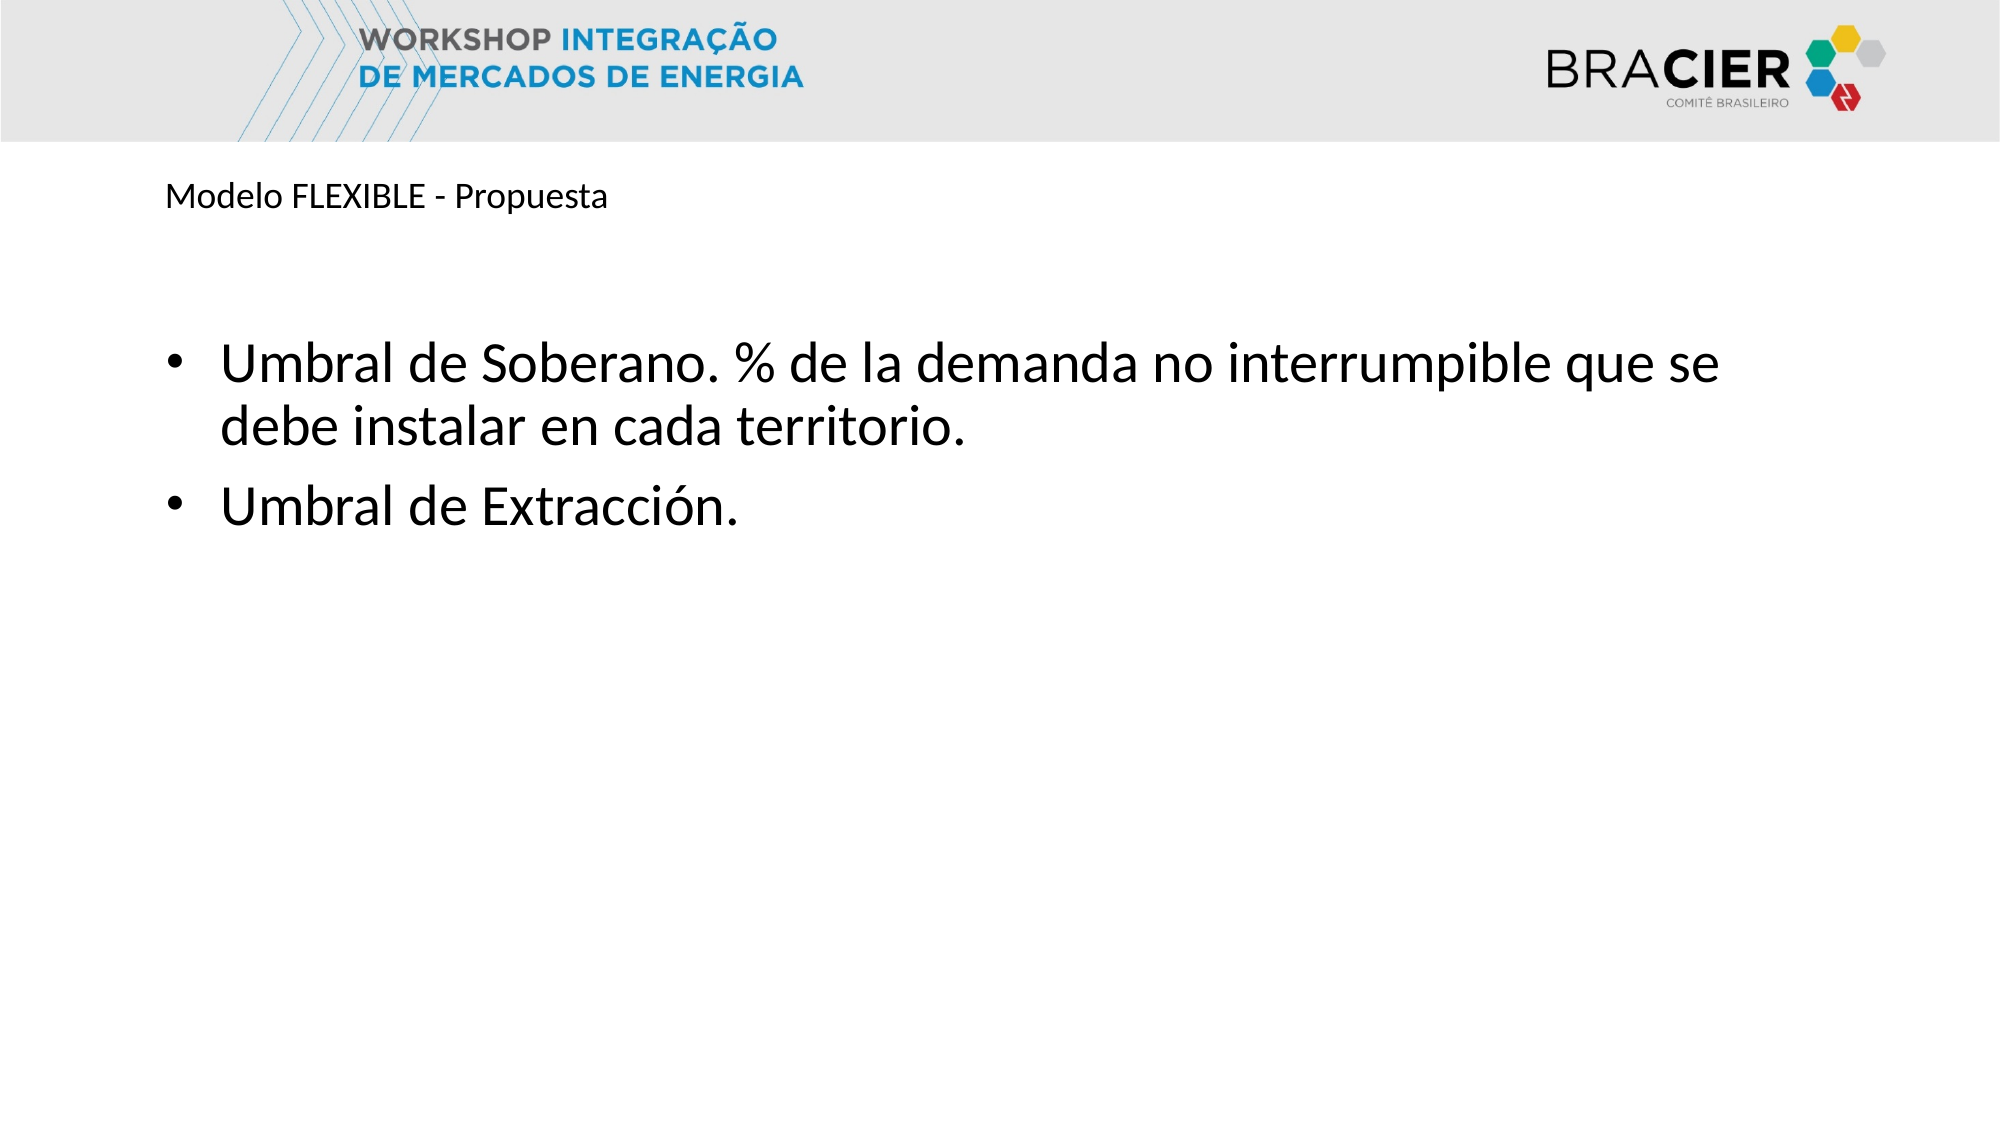

# Modelo FLEXIBLE - Propuesta
Umbral de Soberano. % de la demanda no interrumpible que se debe instalar en cada territorio.
Umbral de Extracción.